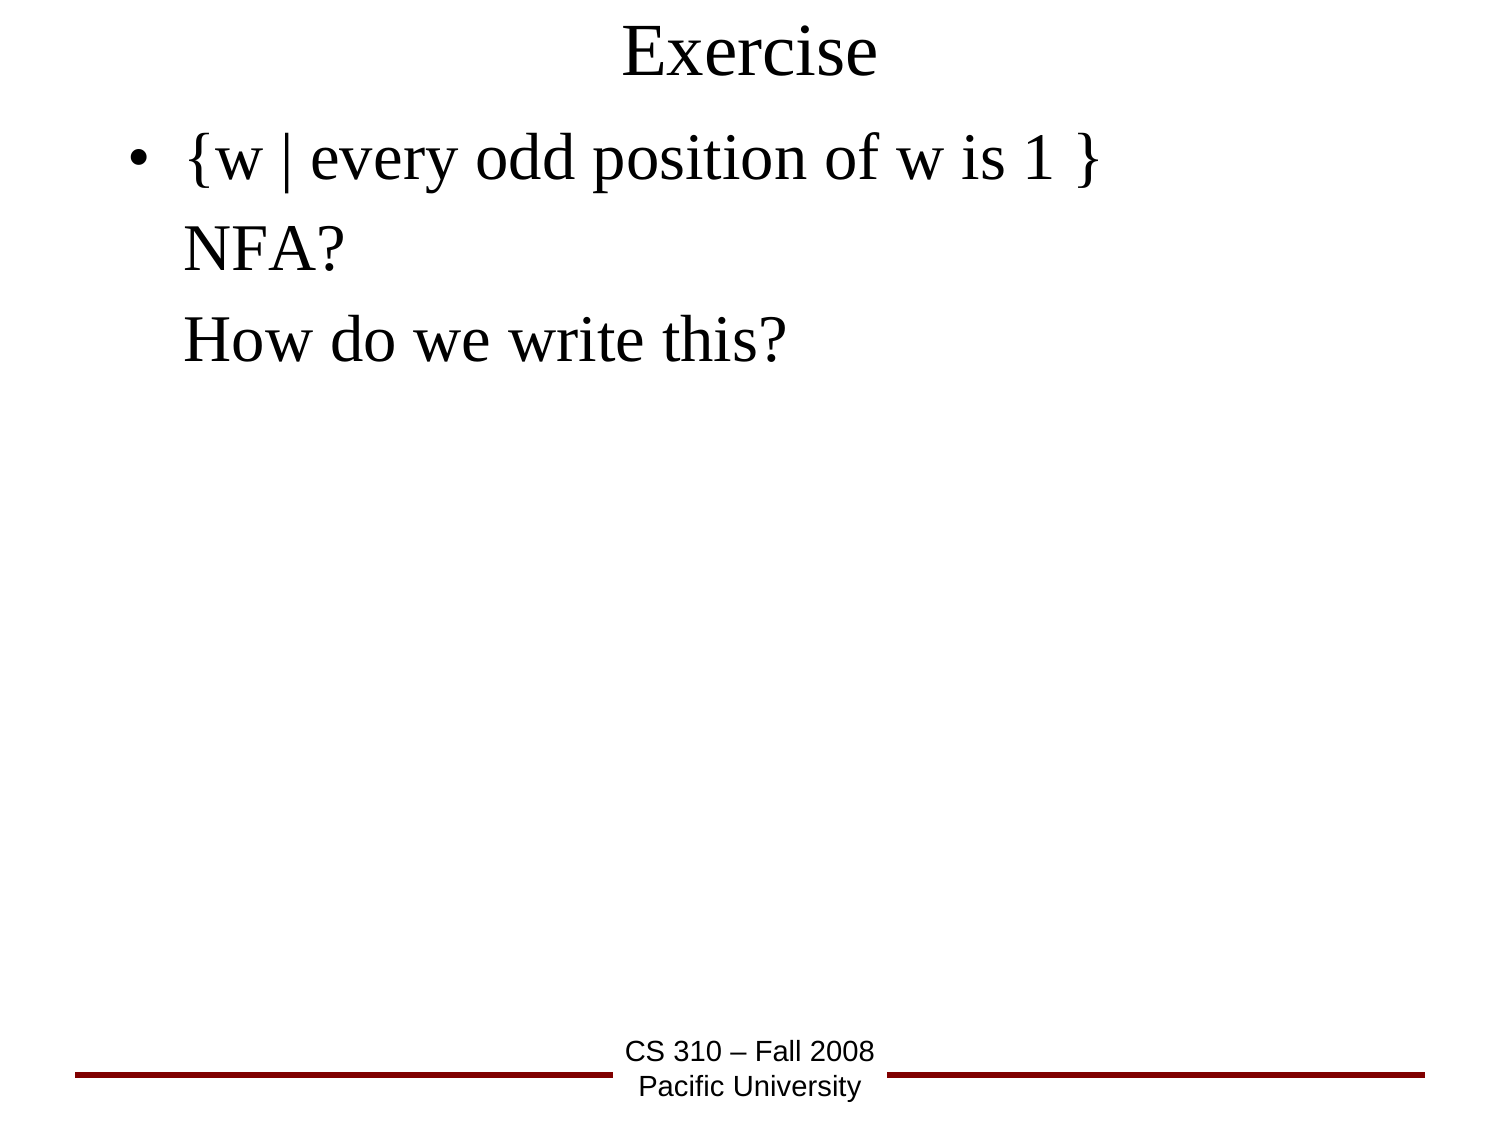

# Exercise
{w | every odd position of w is 1 }
	NFA?
	How do we write this?